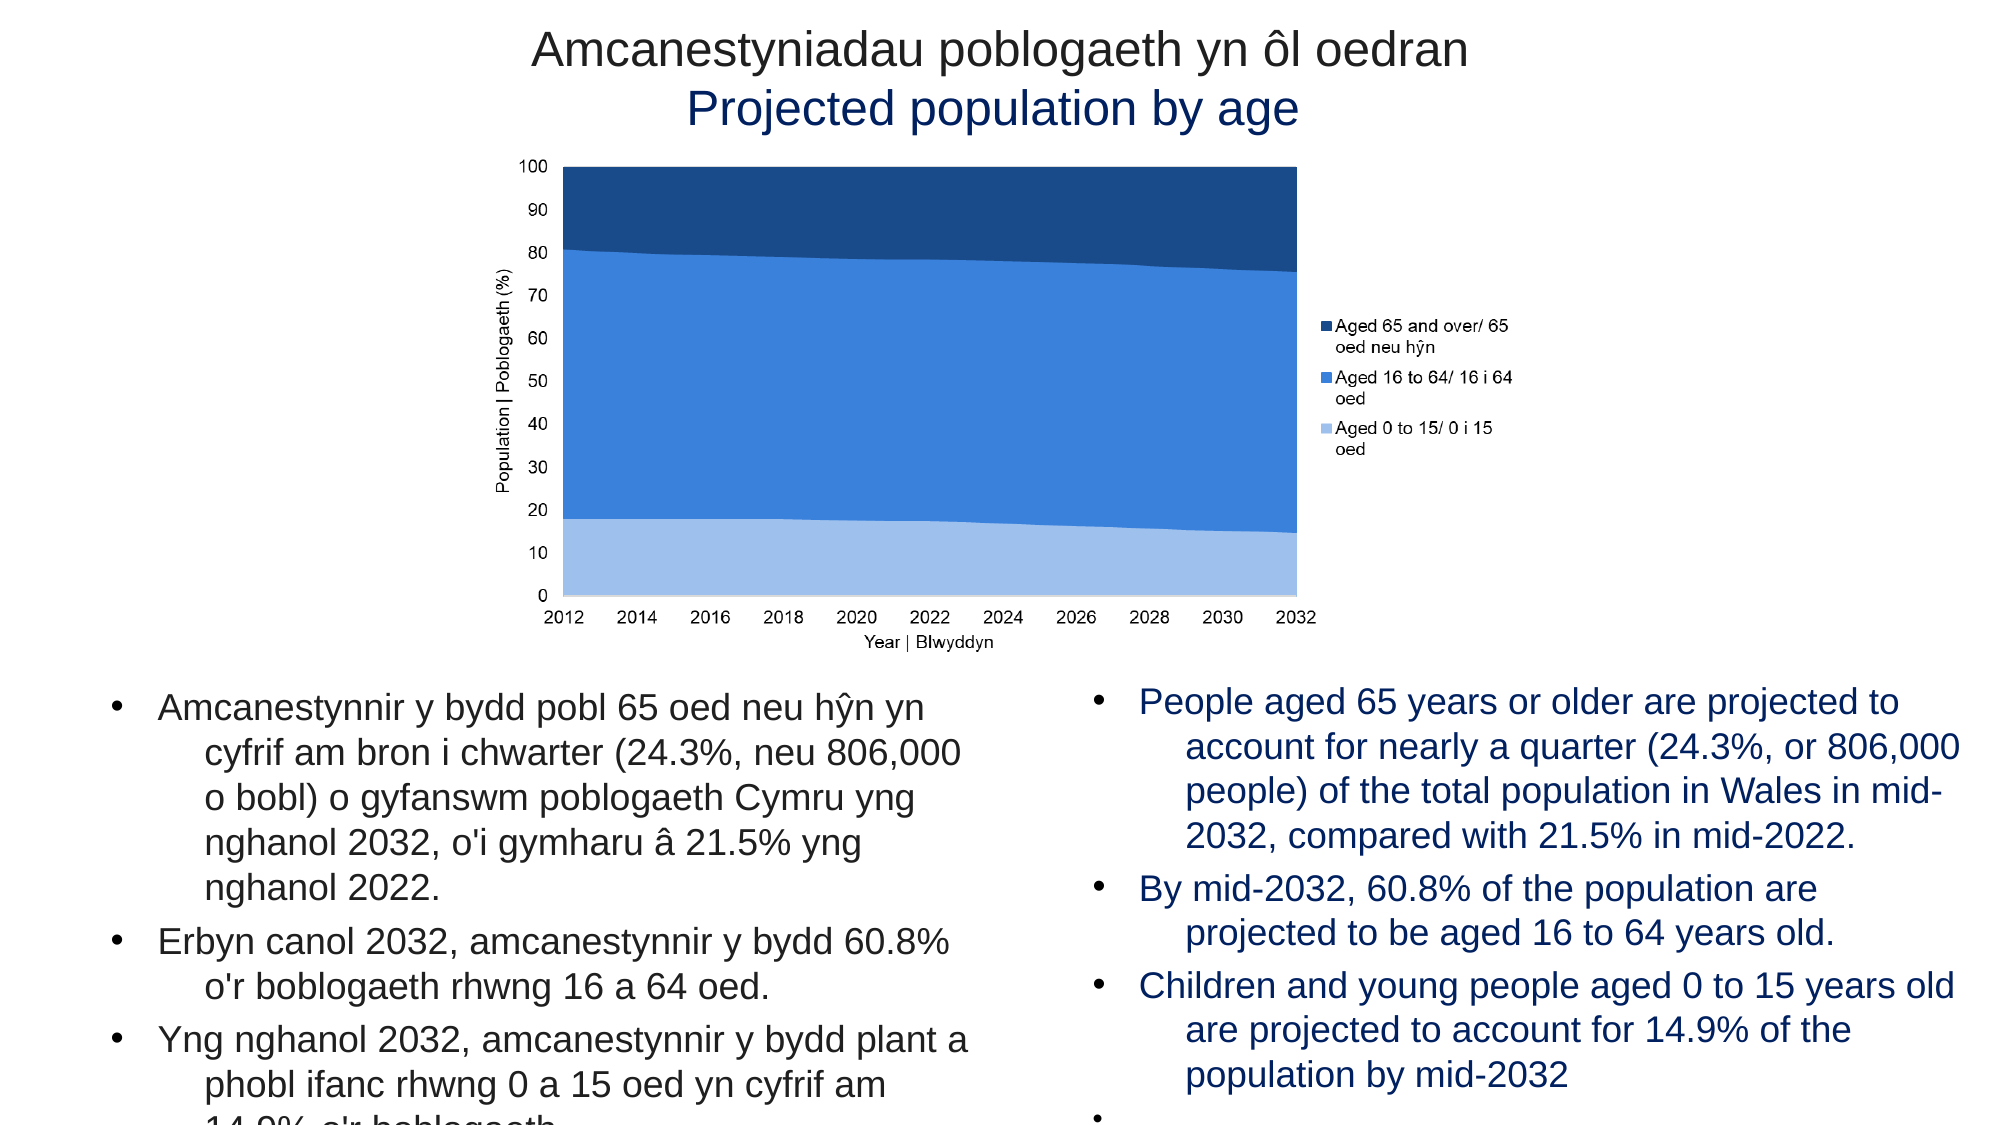

Amcanestyniadau poblogaeth yn ôl oedran
Projected population by age
# People aged 65 years or older are projected to account for nearly a quarter (24.3%, or 806,000 people) of the total population in Wales in mid-2032, compared with 21.5% in mid-2022.
By mid-2032, 60.8% of the population are projected to be aged 16 to 64 years old.
Children and young people aged 0 to 15 years old are projected to account for 14.9% of the population by mid-2032
Amcanestynnir y bydd pobl 65 oed neu hŷn yn cyfrif am bron i chwarter (24.3%, neu 806,000 o bobl) o gyfanswm poblogaeth Cymru yng nghanol 2032, o'i gymharu â 21.5% yng nghanol 2022.
Erbyn canol 2032, amcanestynnir y bydd 60.8% o'r boblogaeth rhwng 16 a 64 oed.
Yng nghanol 2032, amcanestynnir y bydd plant a phobl ifanc rhwng 0 a 15 oed yn cyfrif am 14.9% o'r boblogaeth.